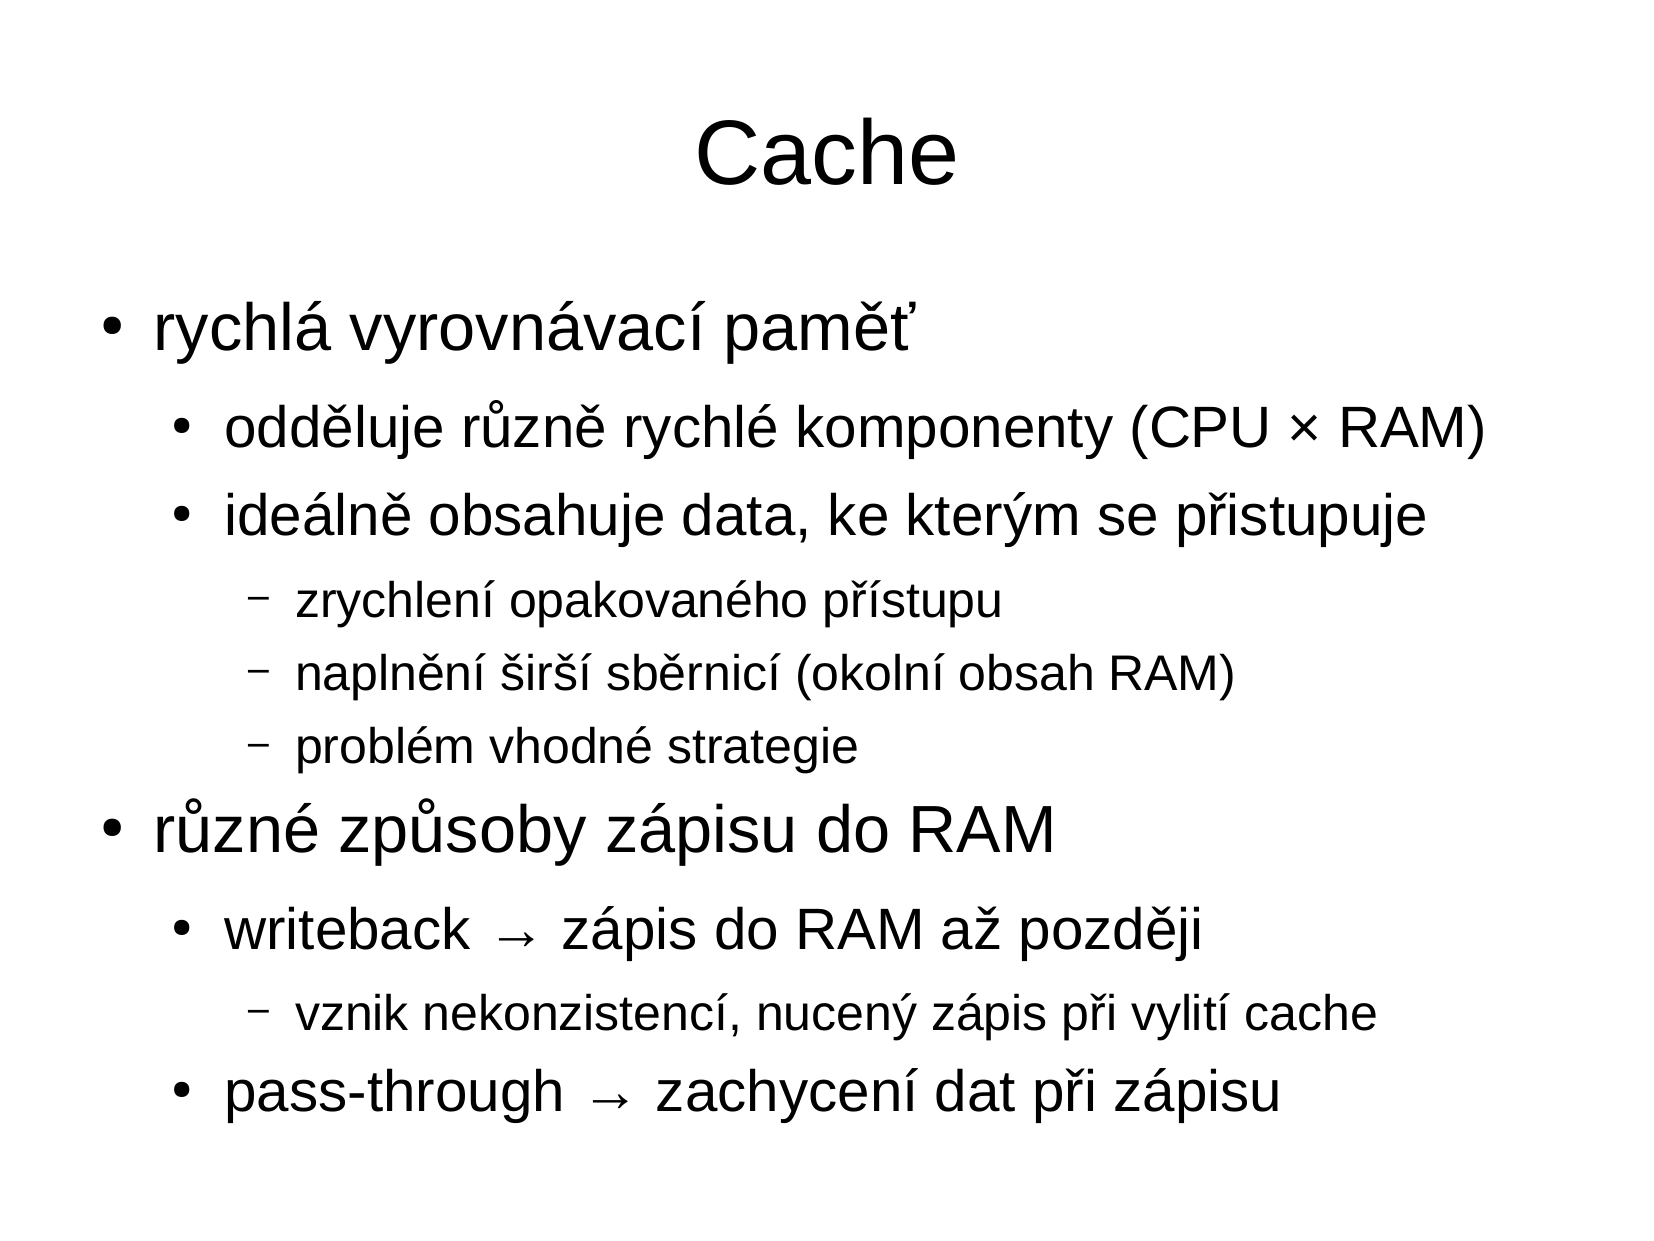

# Cache
rychlá vyrovnávací paměť
odděluje různě rychlé komponenty (CPU × RAM)
ideálně obsahuje data, ke kterým se přistupuje
zrychlení opakovaného přístupu
naplnění širší sběrnicí (okolní obsah RAM)
problém vhodné strategie
různé způsoby zápisu do RAM
writeback → zápis do RAM až později
vznik nekonzistencí, nucený zápis při vylití cache
pass-through → zachycení dat při zápisu